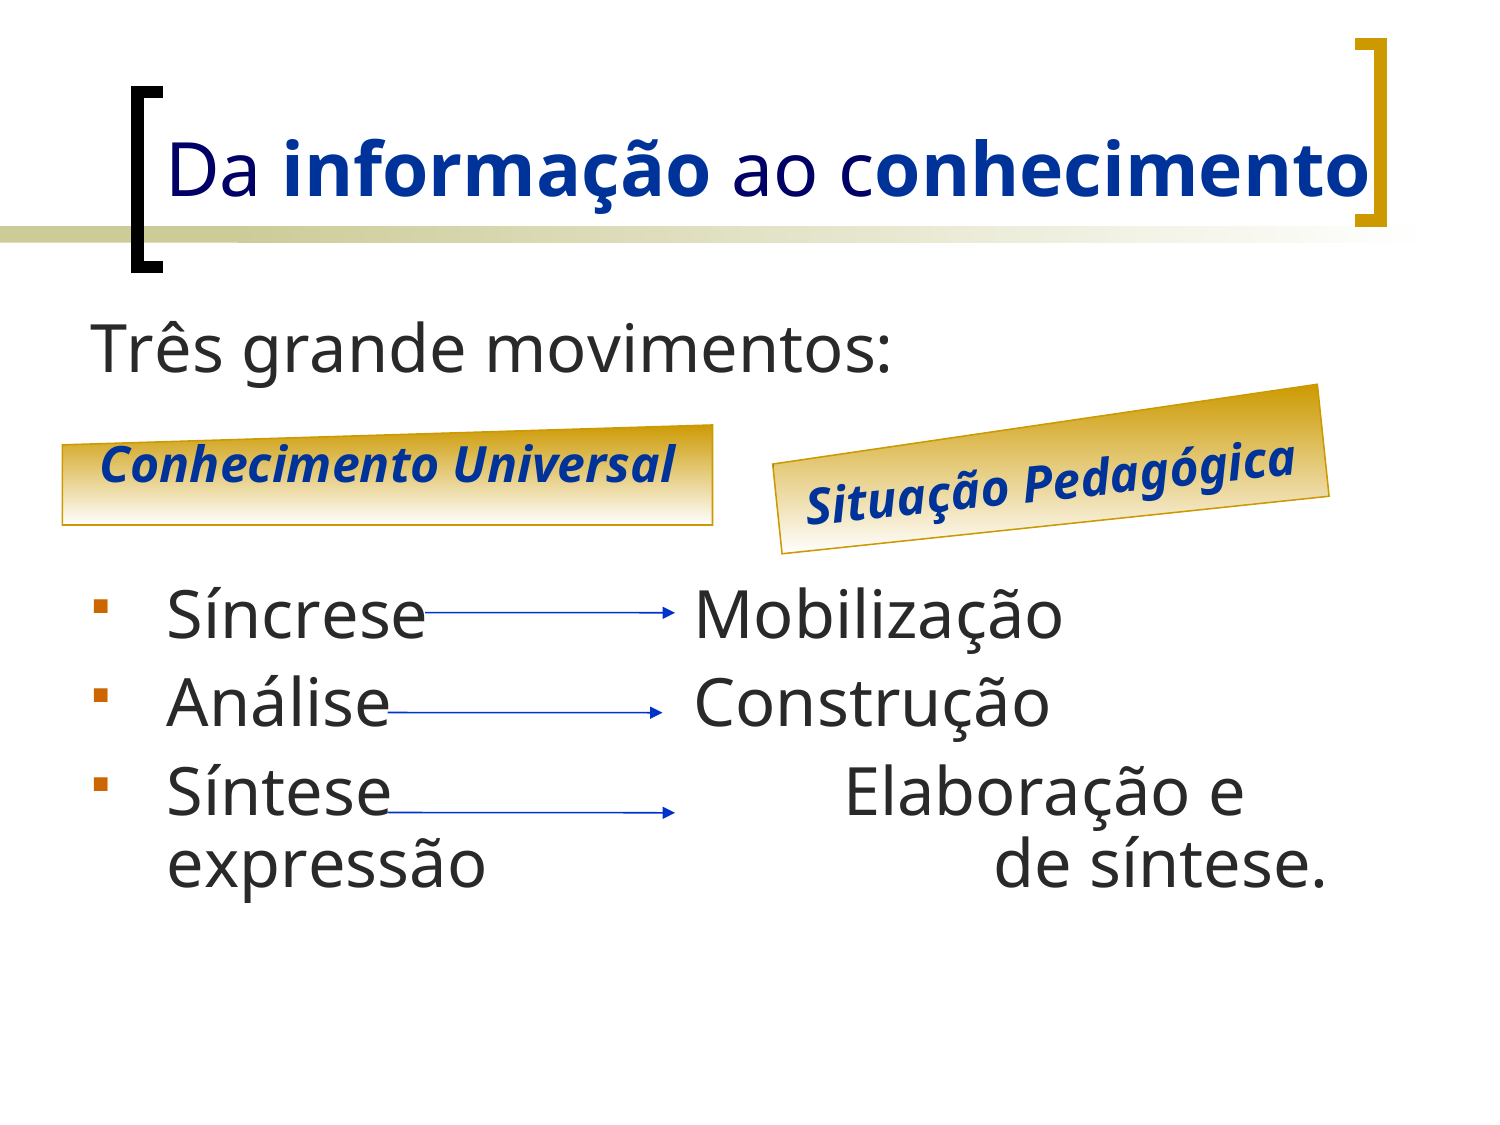

Da informação ao conhecimento
Três grande movimentos:
Síncrese		Mobilização
Análise			Construção
Síntese			Elaboração e expressão 				de síntese.
Situação Pedagógica
Conhecimento Universal